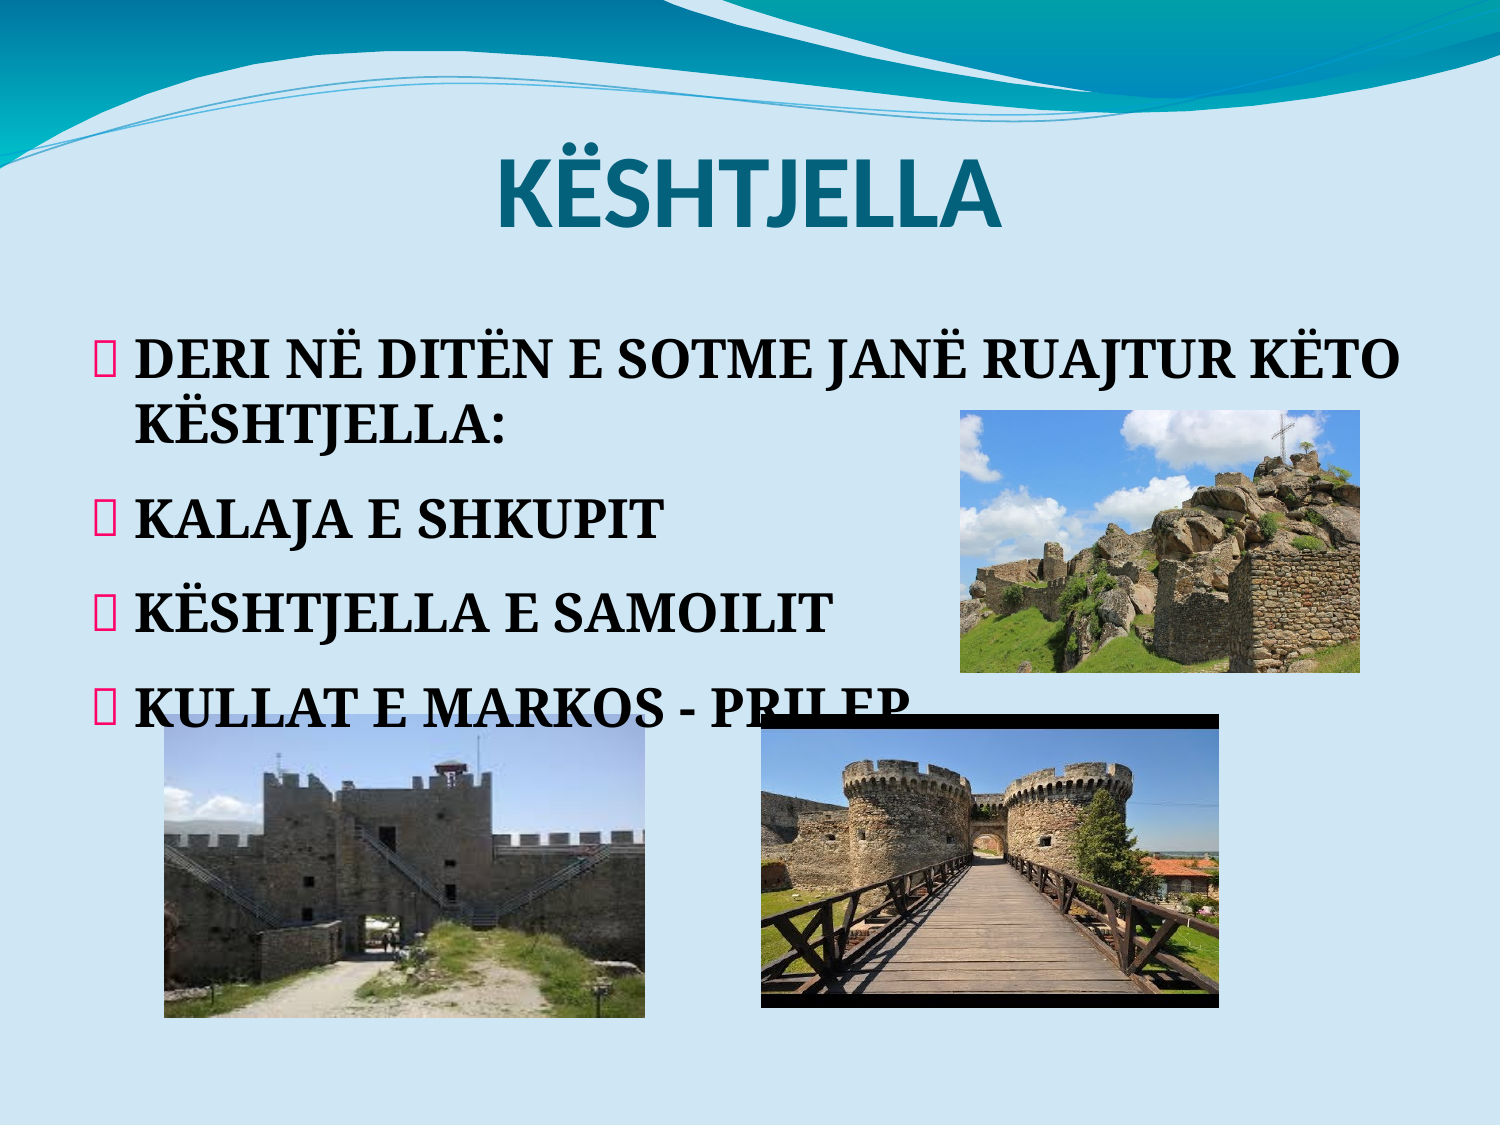

# KËSHTJELLA
DERI NË DITËN E SOTME JANË RUAJTUR KËTO KËSHTJELLA:
KALAJA E SHKUPIT
KËSHTJELLA E SAMOILIT
KULLAT E MARKOS - PRILEP